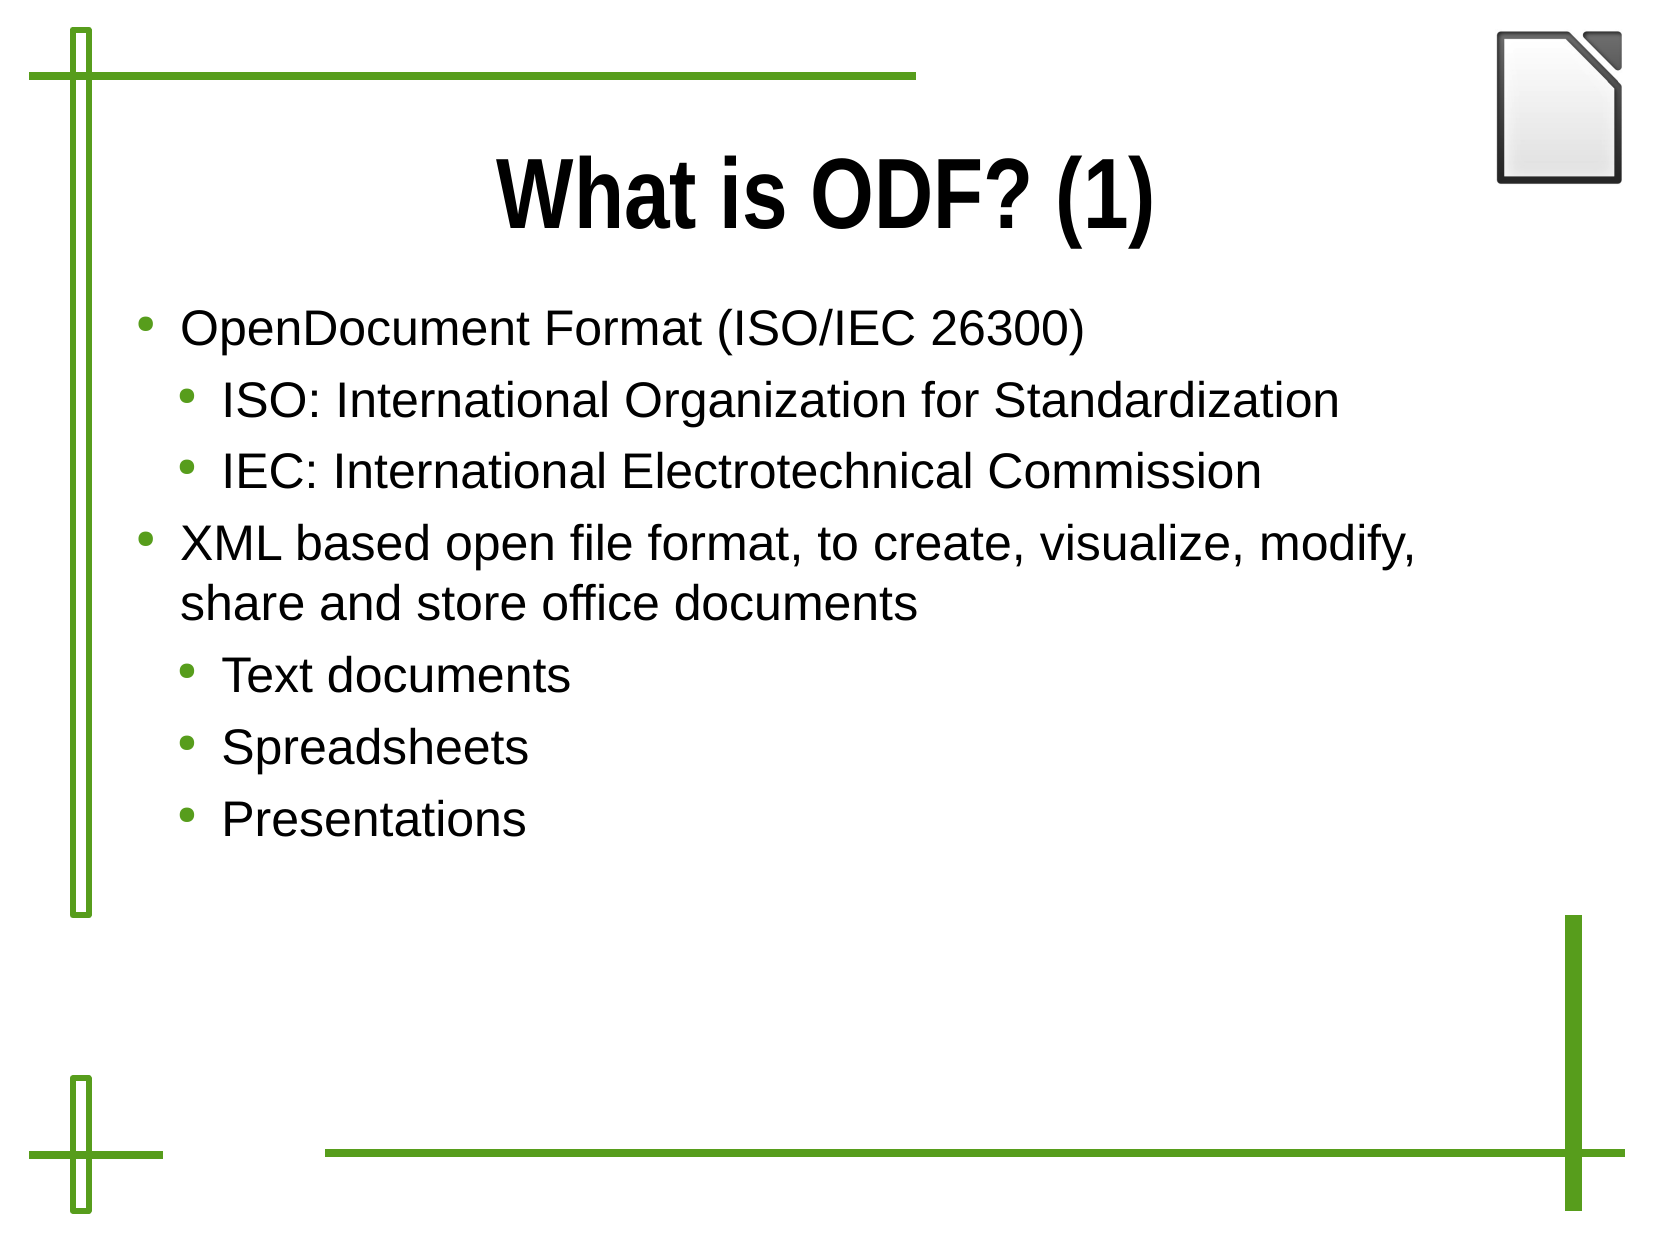

# What is ODF? (1)
OpenDocument Format (ISO/IEC 26300)
ISO: International Organization for Standardization
IEC: International Electrotechnical Commission
XML based open file format, to create, visualize, modify, share and store office documents
Text documents
Spreadsheets
Presentations